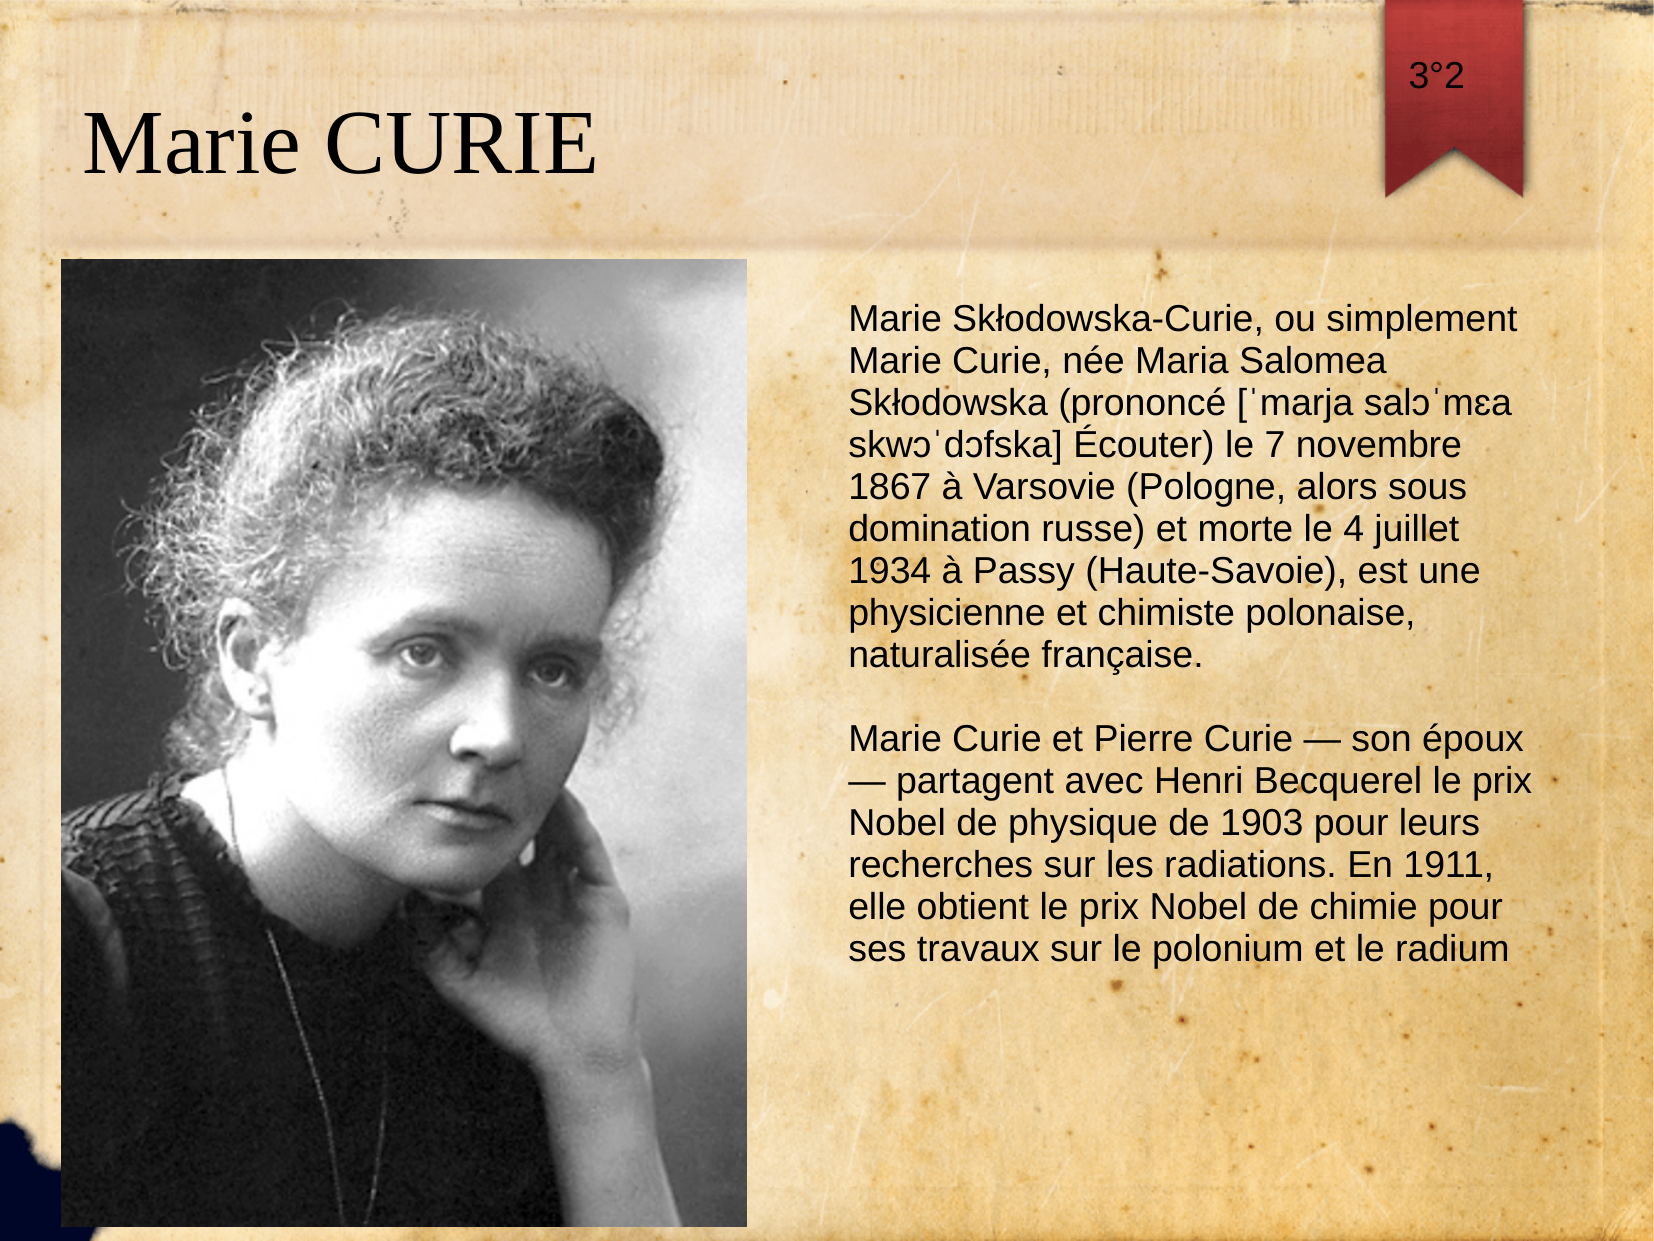

3°2
# Marie CURIE
Marie Skłodowska-Curie, ou simplement Marie Curie, née Maria Salomea Skłodowska (prononcé [ˈmarja salɔˈmɛa skwɔˈdɔfska] Écouter) le 7 novembre 1867 à Varsovie (Pologne, alors sous domination russe) et morte le 4 juillet 1934 à Passy (Haute-Savoie), est une physicienne et chimiste polonaise, naturalisée française.
Marie Curie et Pierre Curie — son époux — partagent avec Henri Becquerel le prix Nobel de physique de 1903 pour leurs recherches sur les radiations. En 1911, elle obtient le prix Nobel de chimie pour ses travaux sur le polonium et le radium